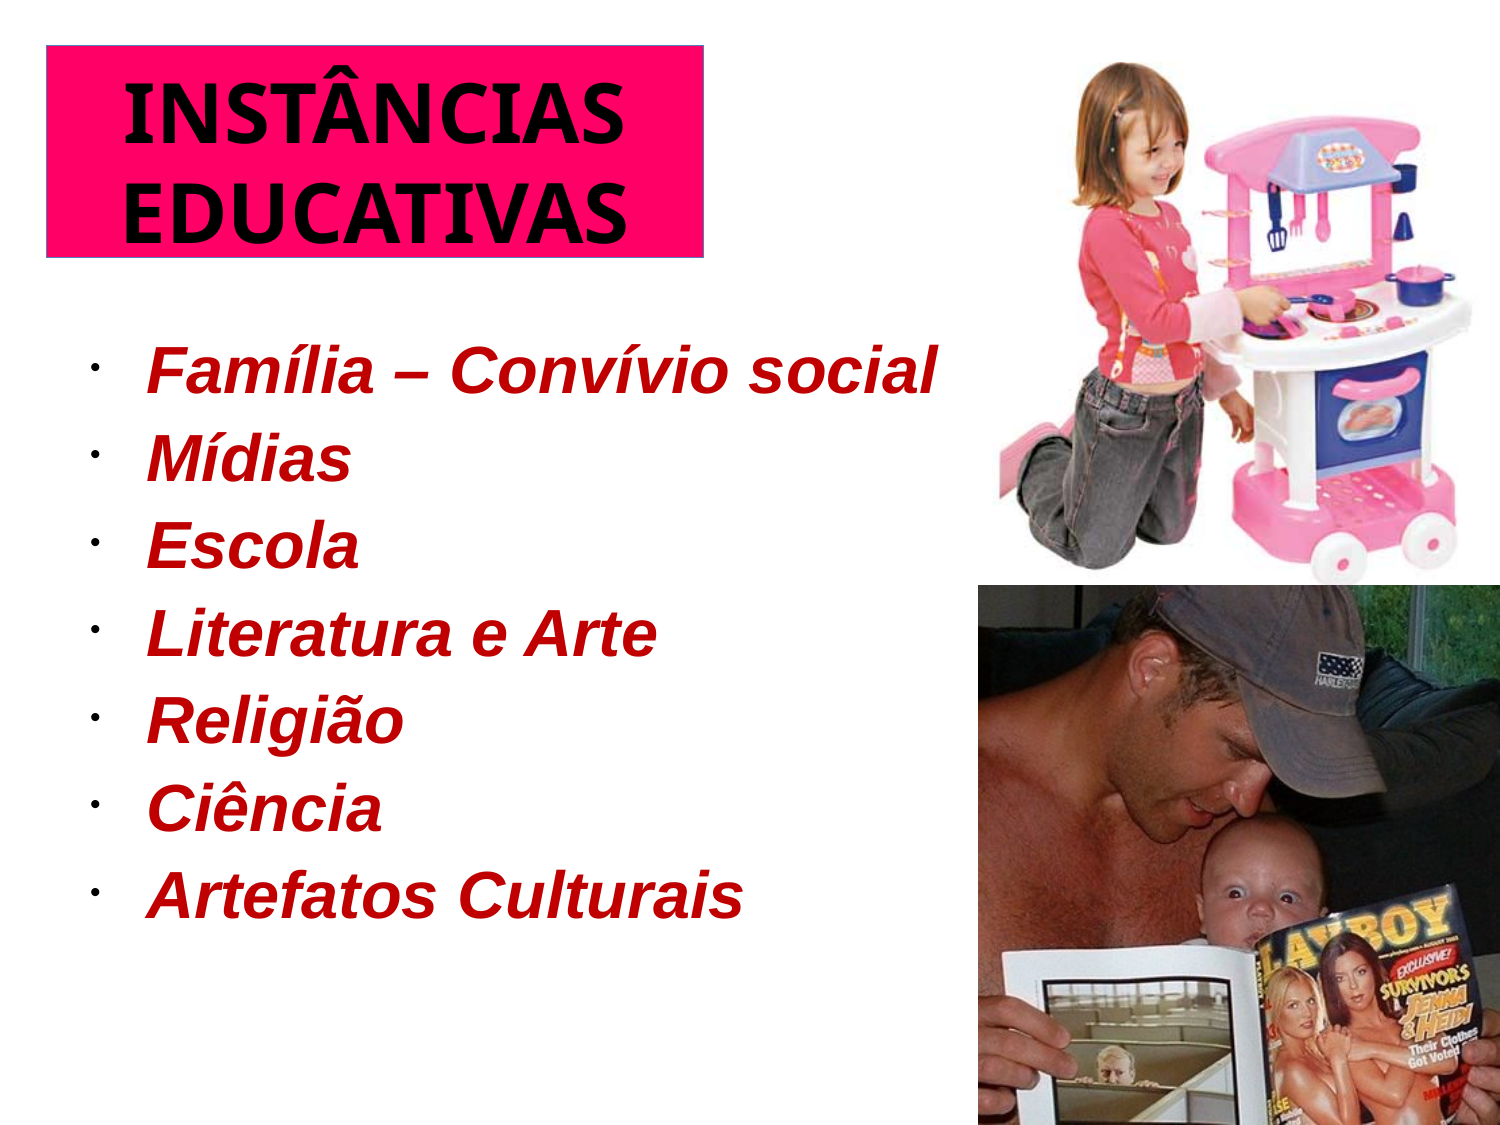

INSTÂNCIAS EDUCATIVAS
Família – Convívio social
Mídias
Escola
Literatura e Arte
Religião
Ciência
Artefatos Culturais